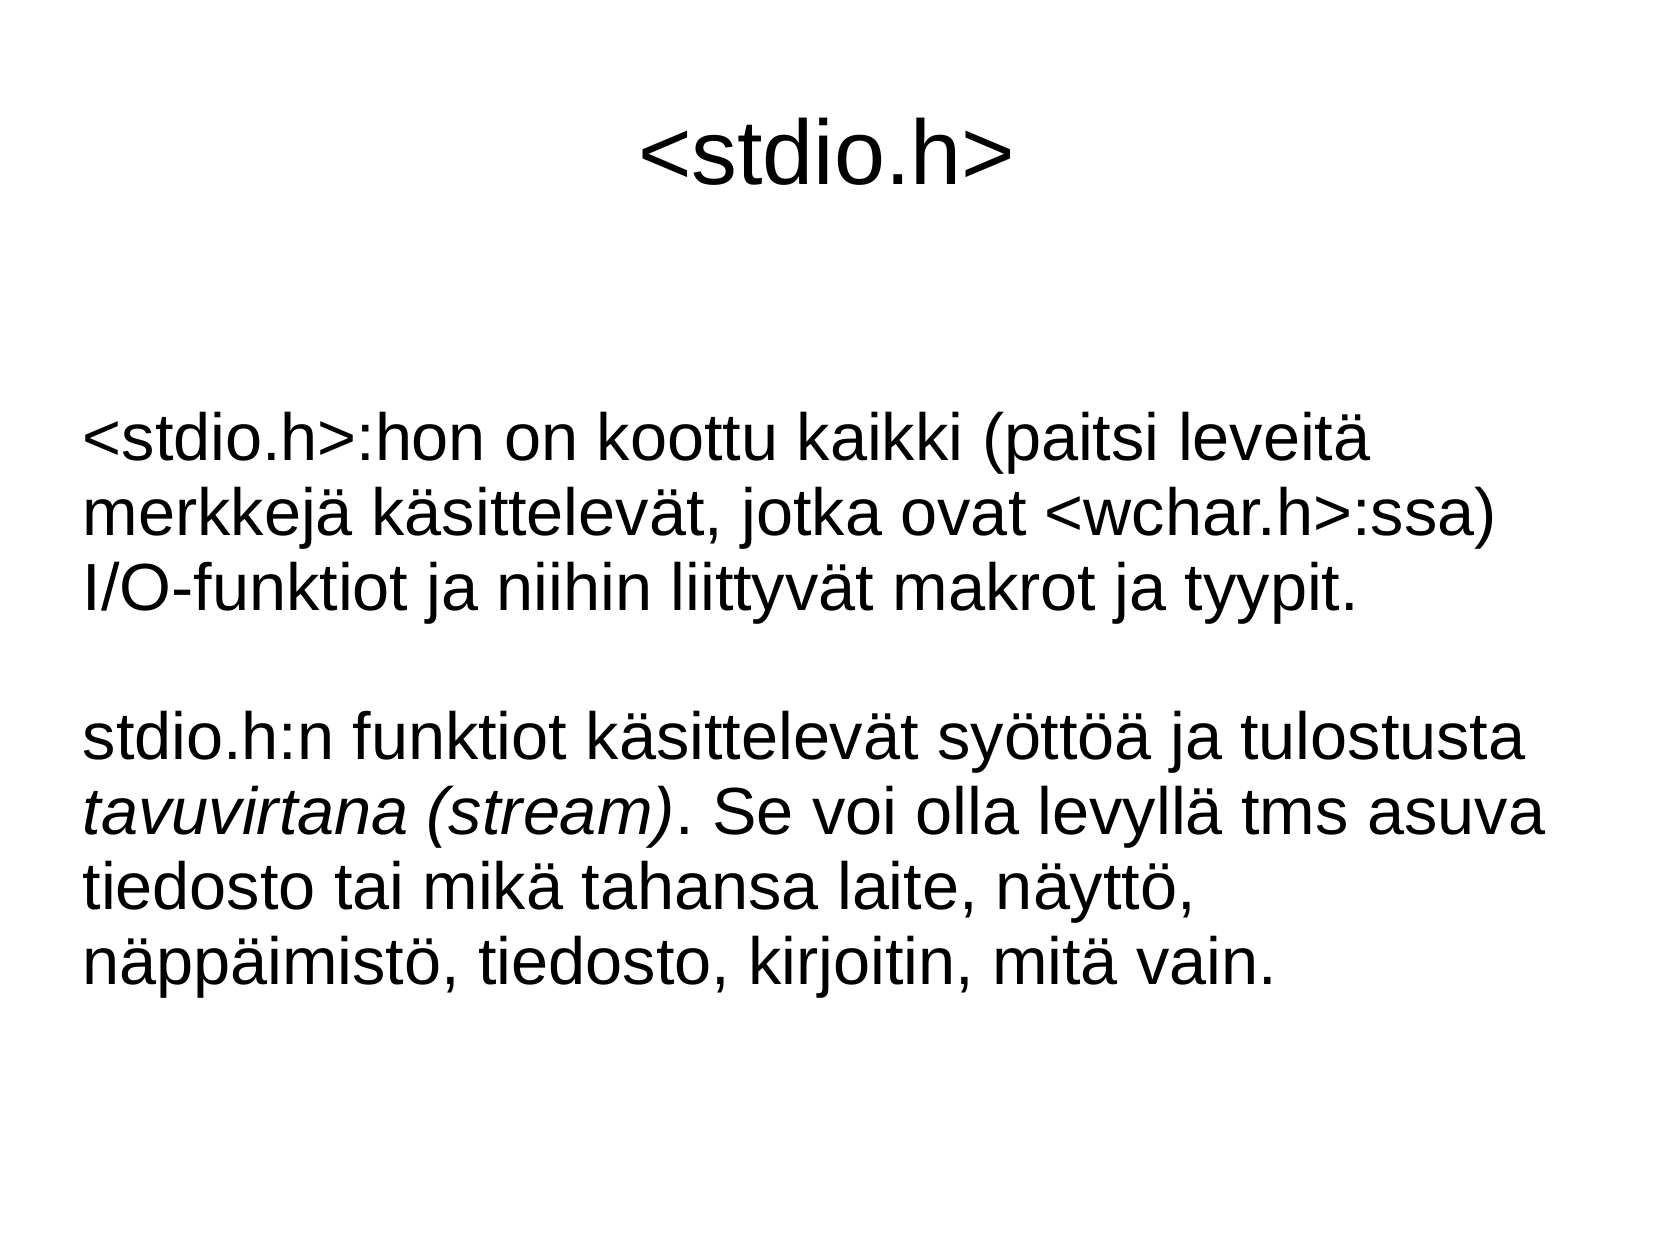

# <stdio.h>
<stdio.h>:hon on koottu kaikki (paitsi leveitä merkkejä käsittelevät, jotka ovat <wchar.h>:ssa) I/O-funktiot ja niihin liittyvät makrot ja tyypit.
stdio.h:n funktiot käsittelevät syöttöä ja tulostusta tavuvirtana (stream). Se voi olla levyllä tms asuva tiedosto tai mikä tahansa laite, näyttö, näppäimistö, tiedosto, kirjoitin, mitä vain.